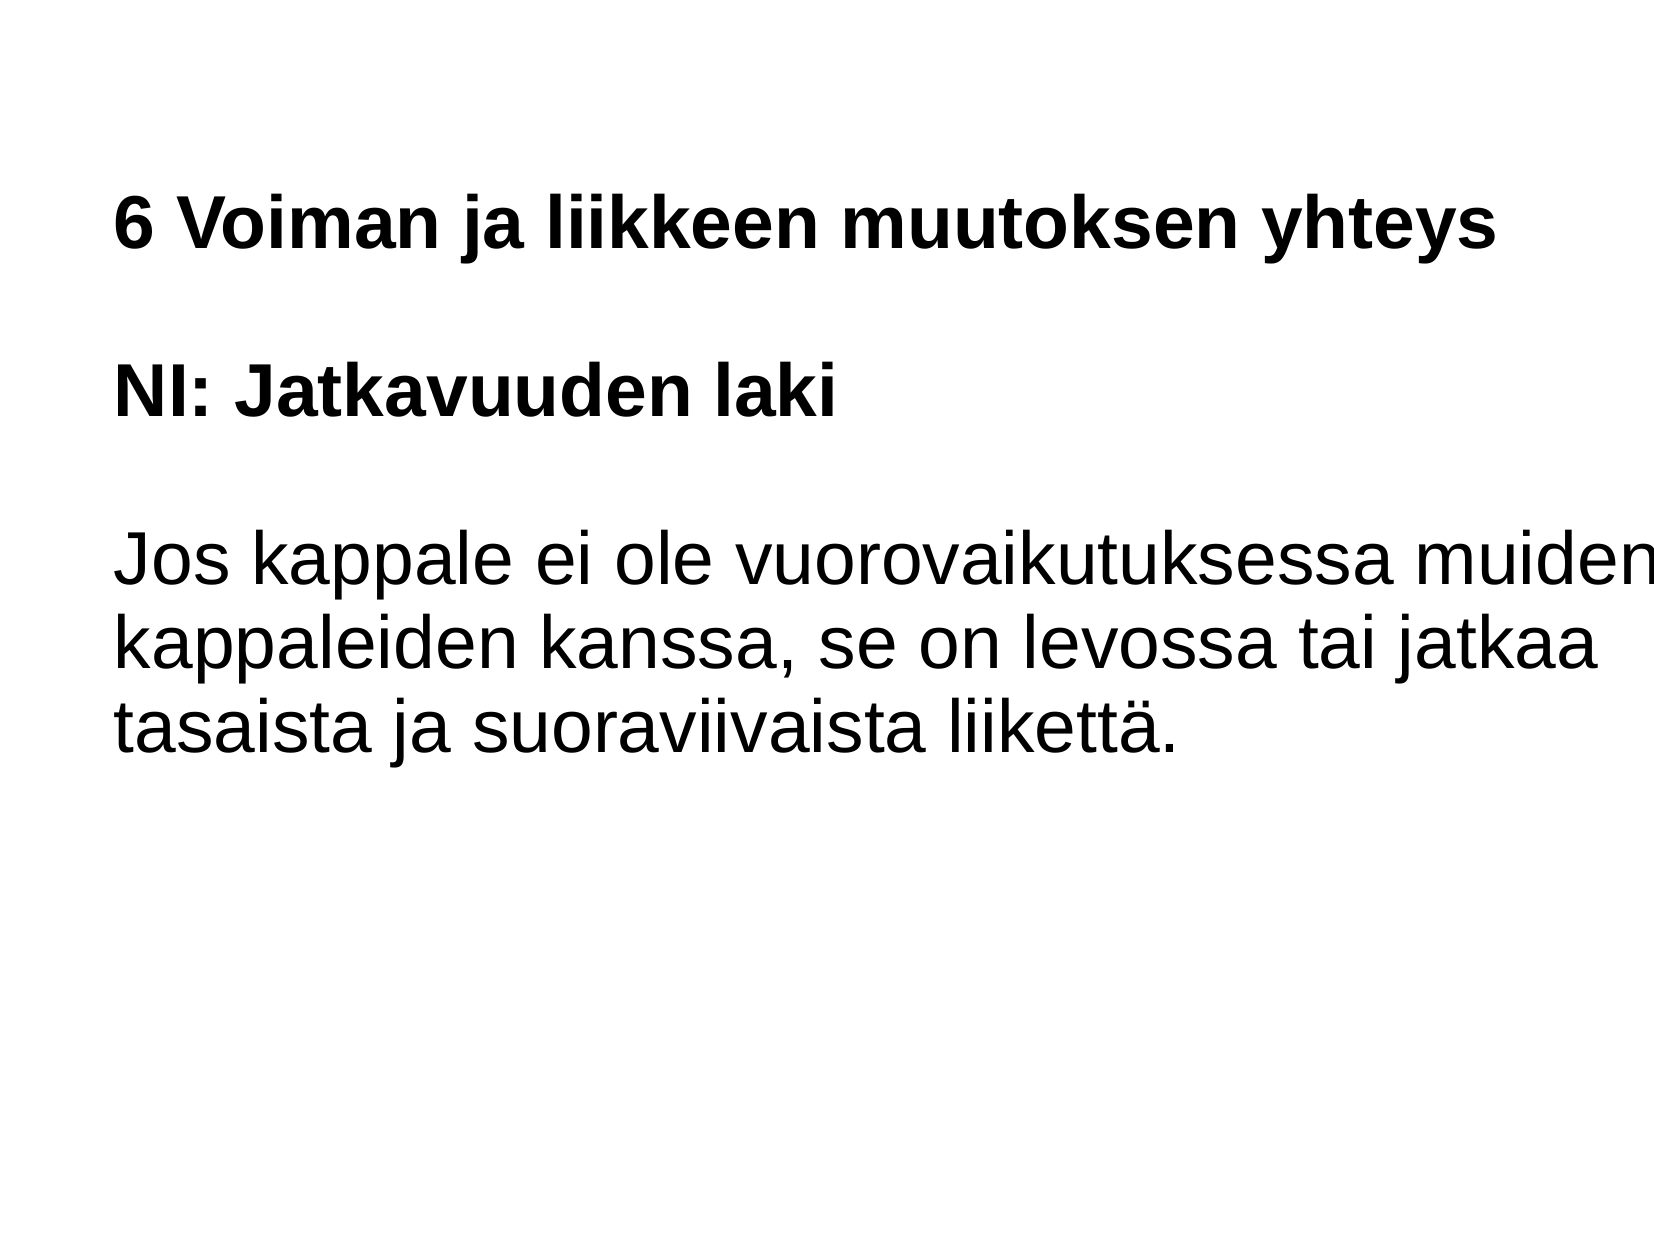

6 Voiman ja liikkeen muutoksen yhteys
NI: Jatkavuuden laki
Jos kappale ei ole vuorovaikutuksessa muiden
kappaleiden kanssa, se on levossa tai jatkaa
tasaista ja suoraviivaista liikettä.